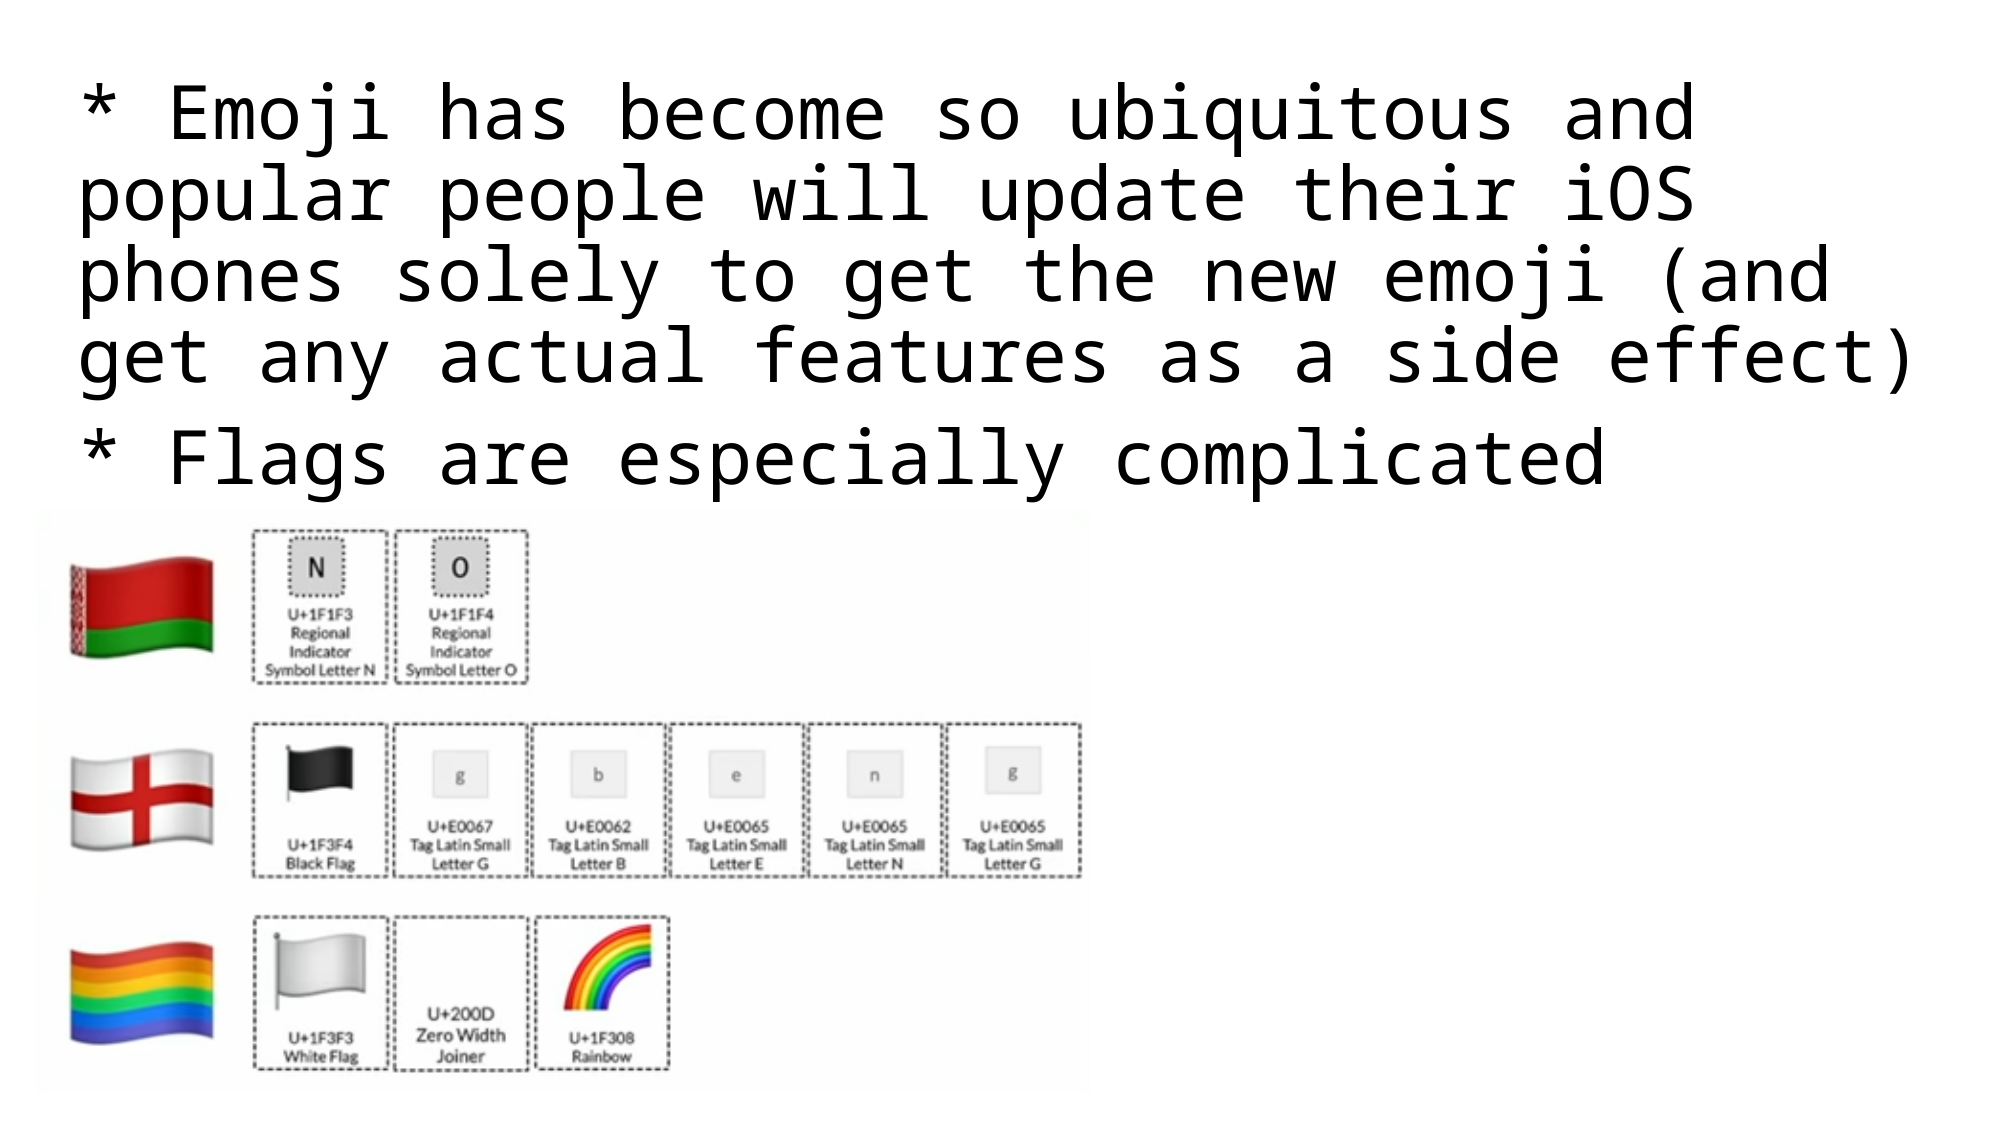

* Emoji has become so ubiquitous and popular people will update their iOS phones solely to get the new emoji (and get any actual features as a side effect)
* Flags are especially complicated